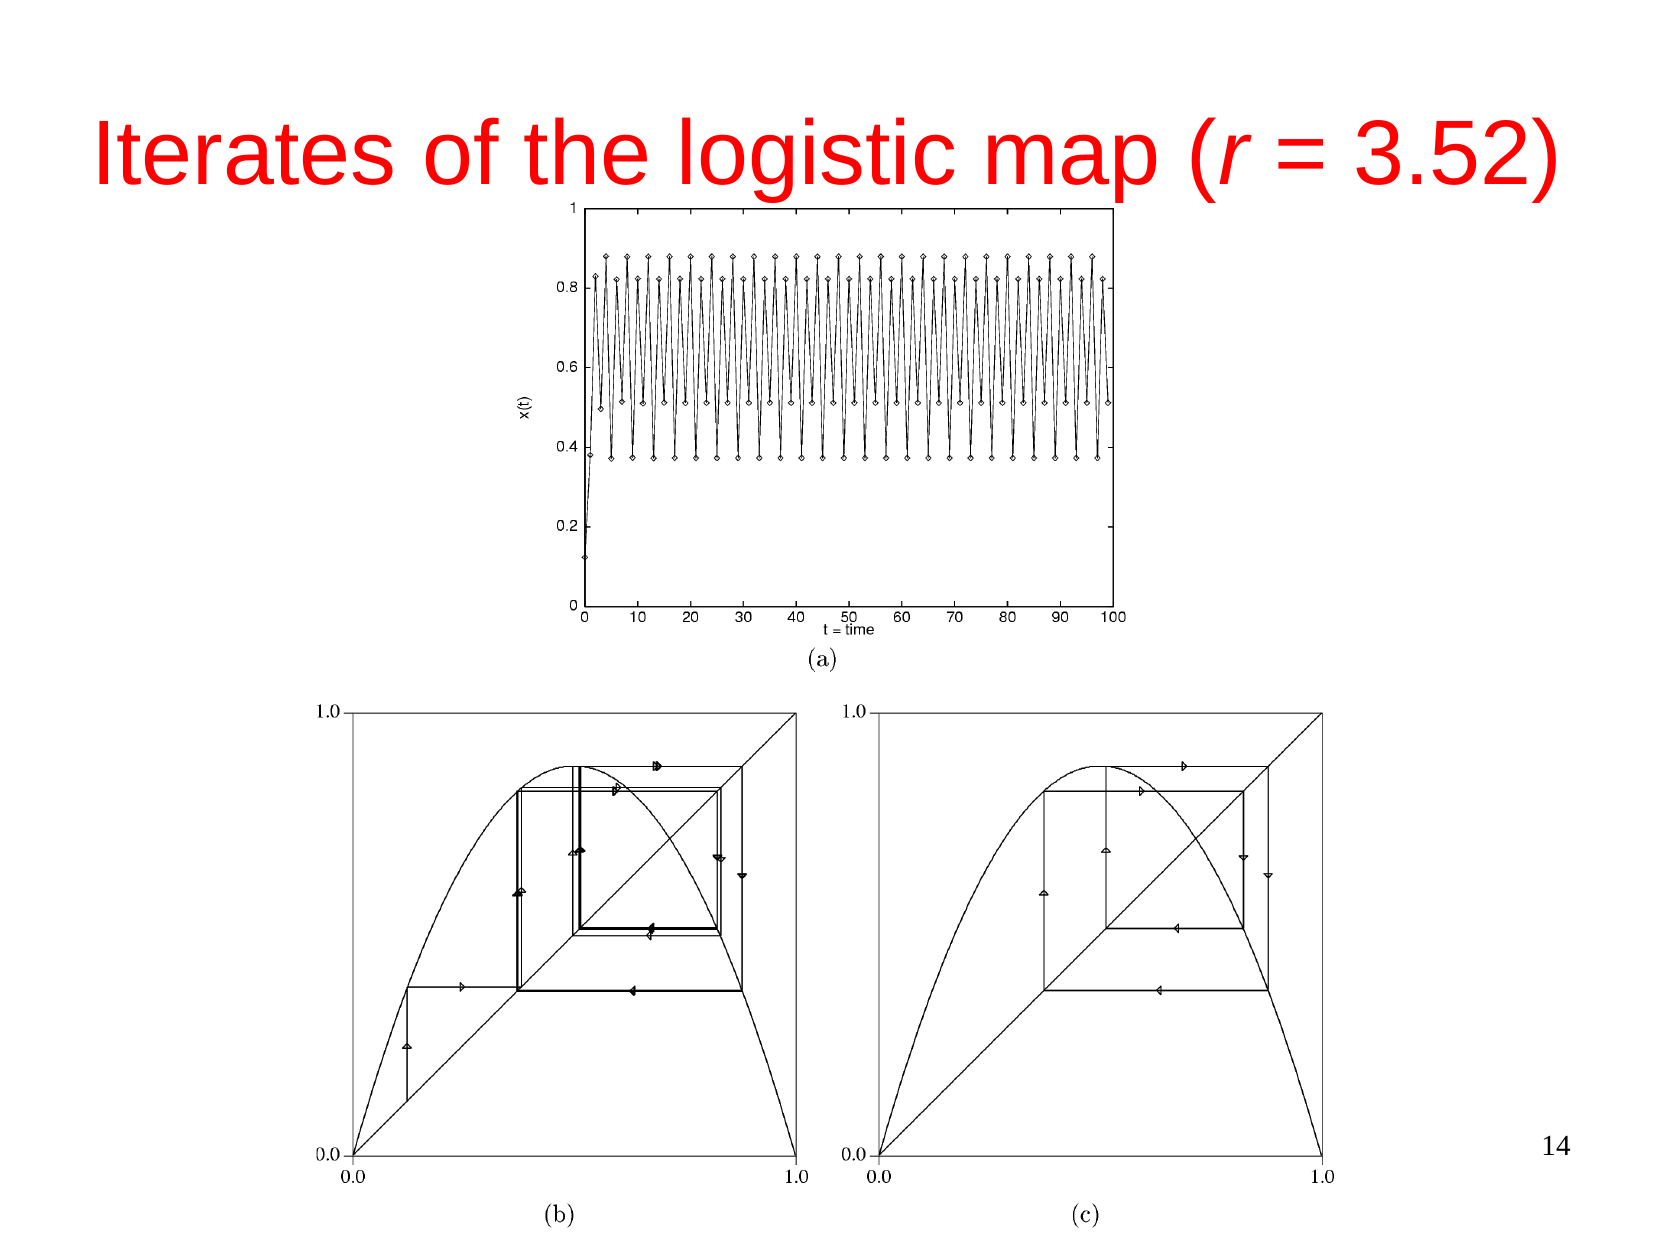

# Iterates of the logistic map (r = 3.52)
Complex Systems
14